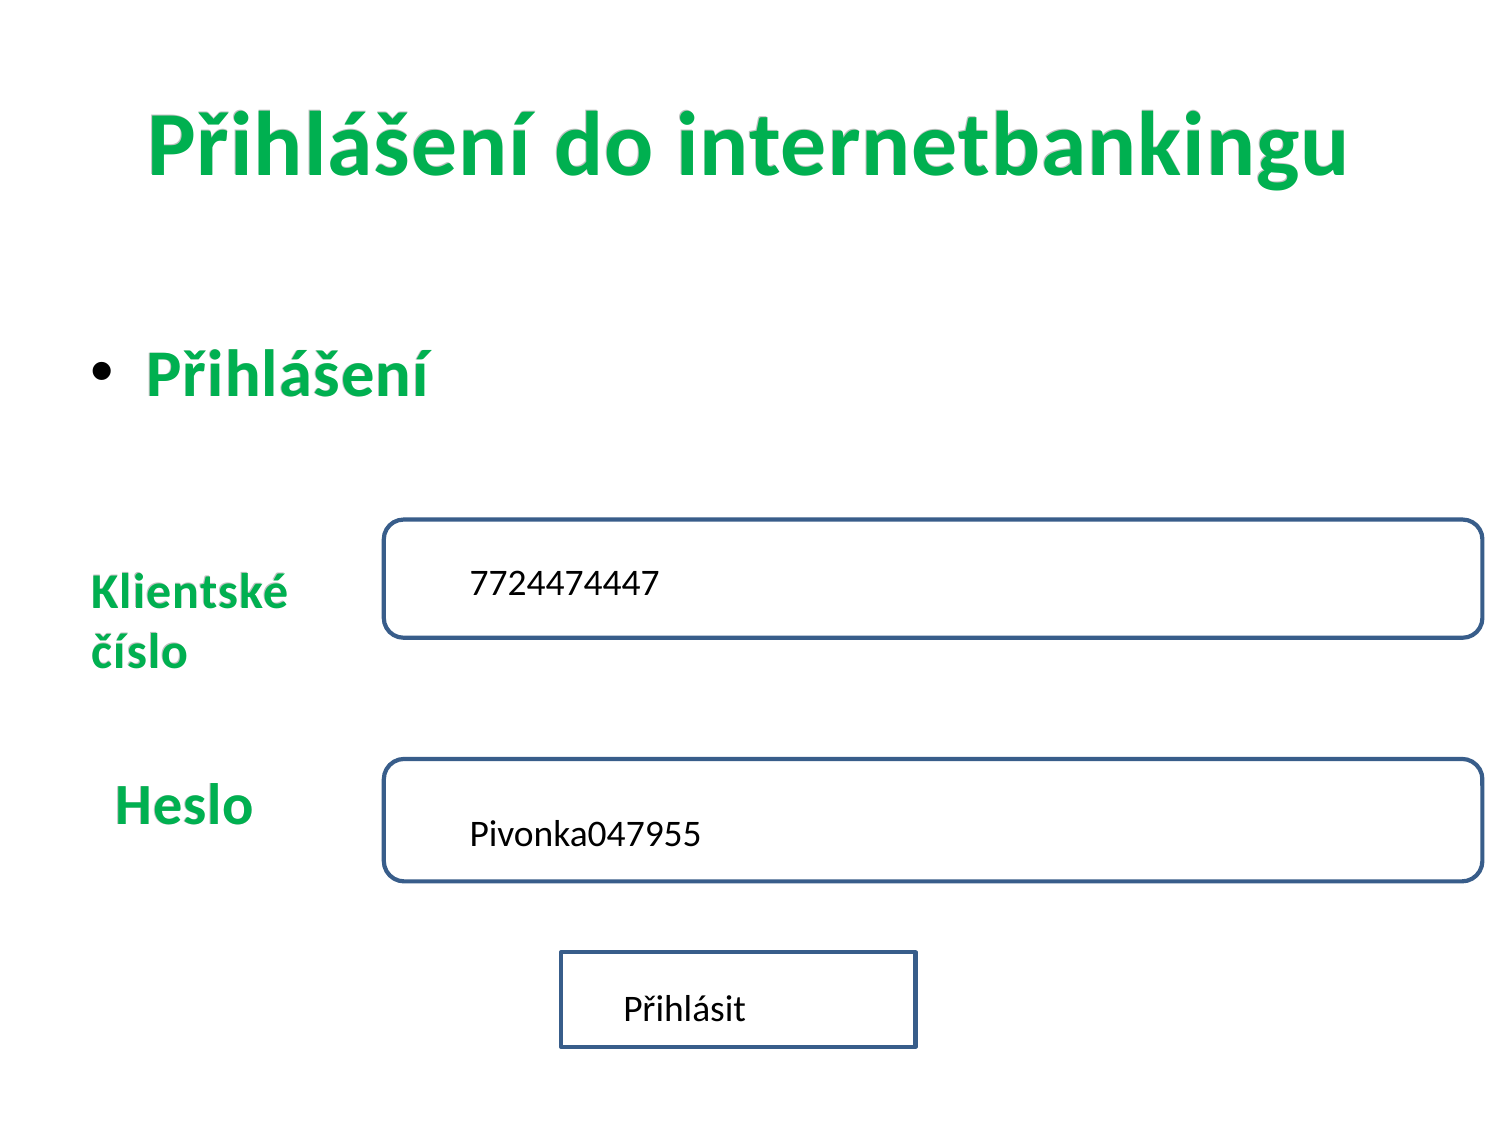

# Přihlášení do internetbankingu
Přihlášení
Klientské číslo
7724474447
Heslo
Pivonka047955
Přihlásit